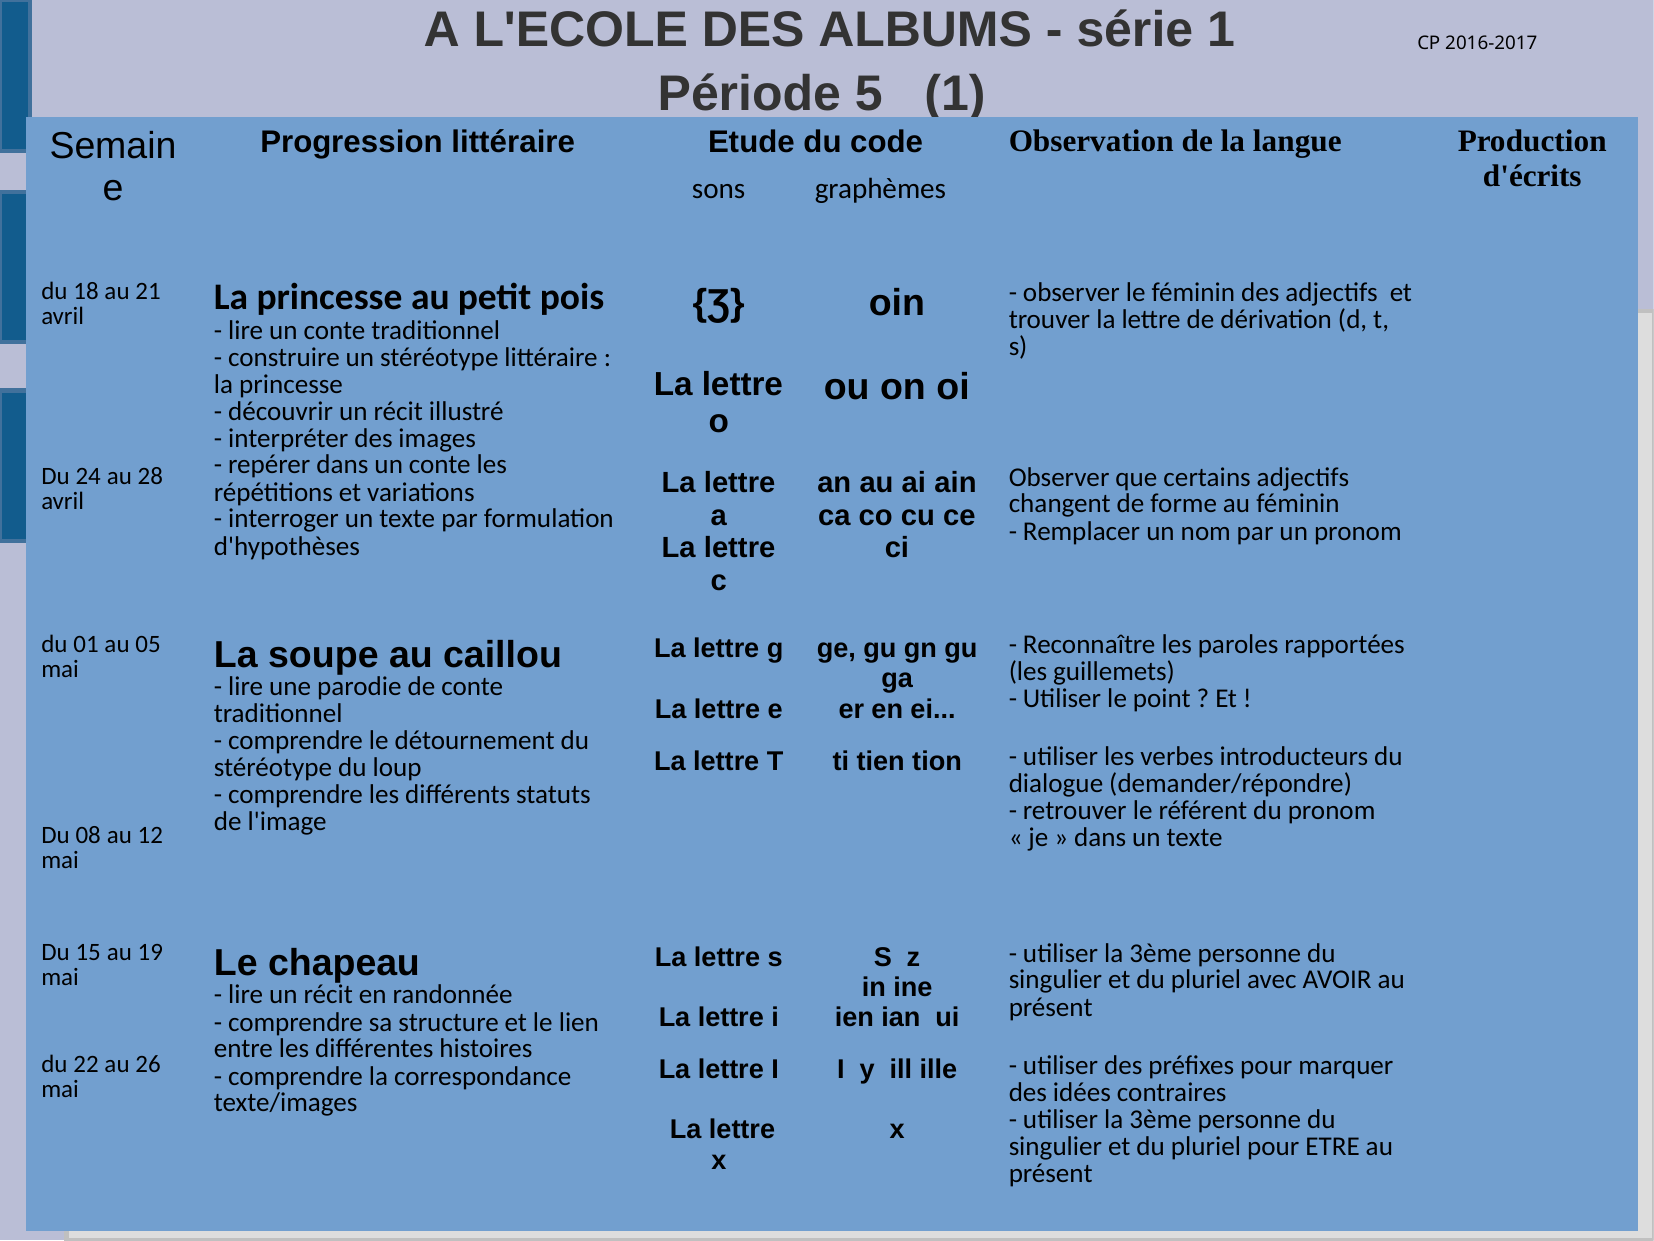

# A L'ECOLE DES ALBUMS - série 1 Période 5 (1)
CP 2016-2017
| Semaine | Progression littéraire | Etude du code | | Observation de la langue | Production d'écrits |
| --- | --- | --- | --- | --- | --- |
| | | sons | graphèmes | | |
| du 18 au 21 avril | La princesse au petit pois - lire un conte traditionnel - construire un stéréotype littéraire : la princesse - découvrir un récit illustré - interpréter des images - repérer dans un conte les répétitions et variations - interroger un texte par formulation d'hypothèses | {Ʒ} La lettre o | oin ou on oi | - observer le féminin des adjectifs et trouver la lettre de dérivation (d, t, s) | |
| Du 24 au 28 avril | | La lettre a La lettre c | an au ai ain ca co cu ce ci | Observer que certains adjectifs changent de forme au féminin - Remplacer un nom par un pronom | |
| du 01 au 05 mai | La soupe au caillou - lire une parodie de conte traditionnel - comprendre le détournement du stéréotype du loup - comprendre les différents statuts de l'image | La lettre g La lettre e | ge, gu gn gu ga er en ei... | - Reconnaître les paroles rapportées (les guillemets) - Utiliser le point ? Et ! | |
| | | La lettre T | ti tien tion | - utiliser les verbes introducteurs du dialogue (demander/répondre) - retrouver le référent du pronom « je » dans un texte | |
| Du 08 au 12 mai | | | | | |
| Du 15 au 19 mai | Le chapeau - lire un récit en randonnée - comprendre sa structure et le lien entre les différentes histoires - comprendre la correspondance texte/images | La lettre s La lettre i | S z in ine ien ian ui | - utiliser la 3ème personne du singulier et du pluriel avec AVOIR au présent | |
| du 22 au 26 mai | | La lettre I La lettre x | I y ill ille x | - utiliser des préfixes pour marquer des idées contraires - utiliser la 3ème personne du singulier et du pluriel pour ETRE au présent | |